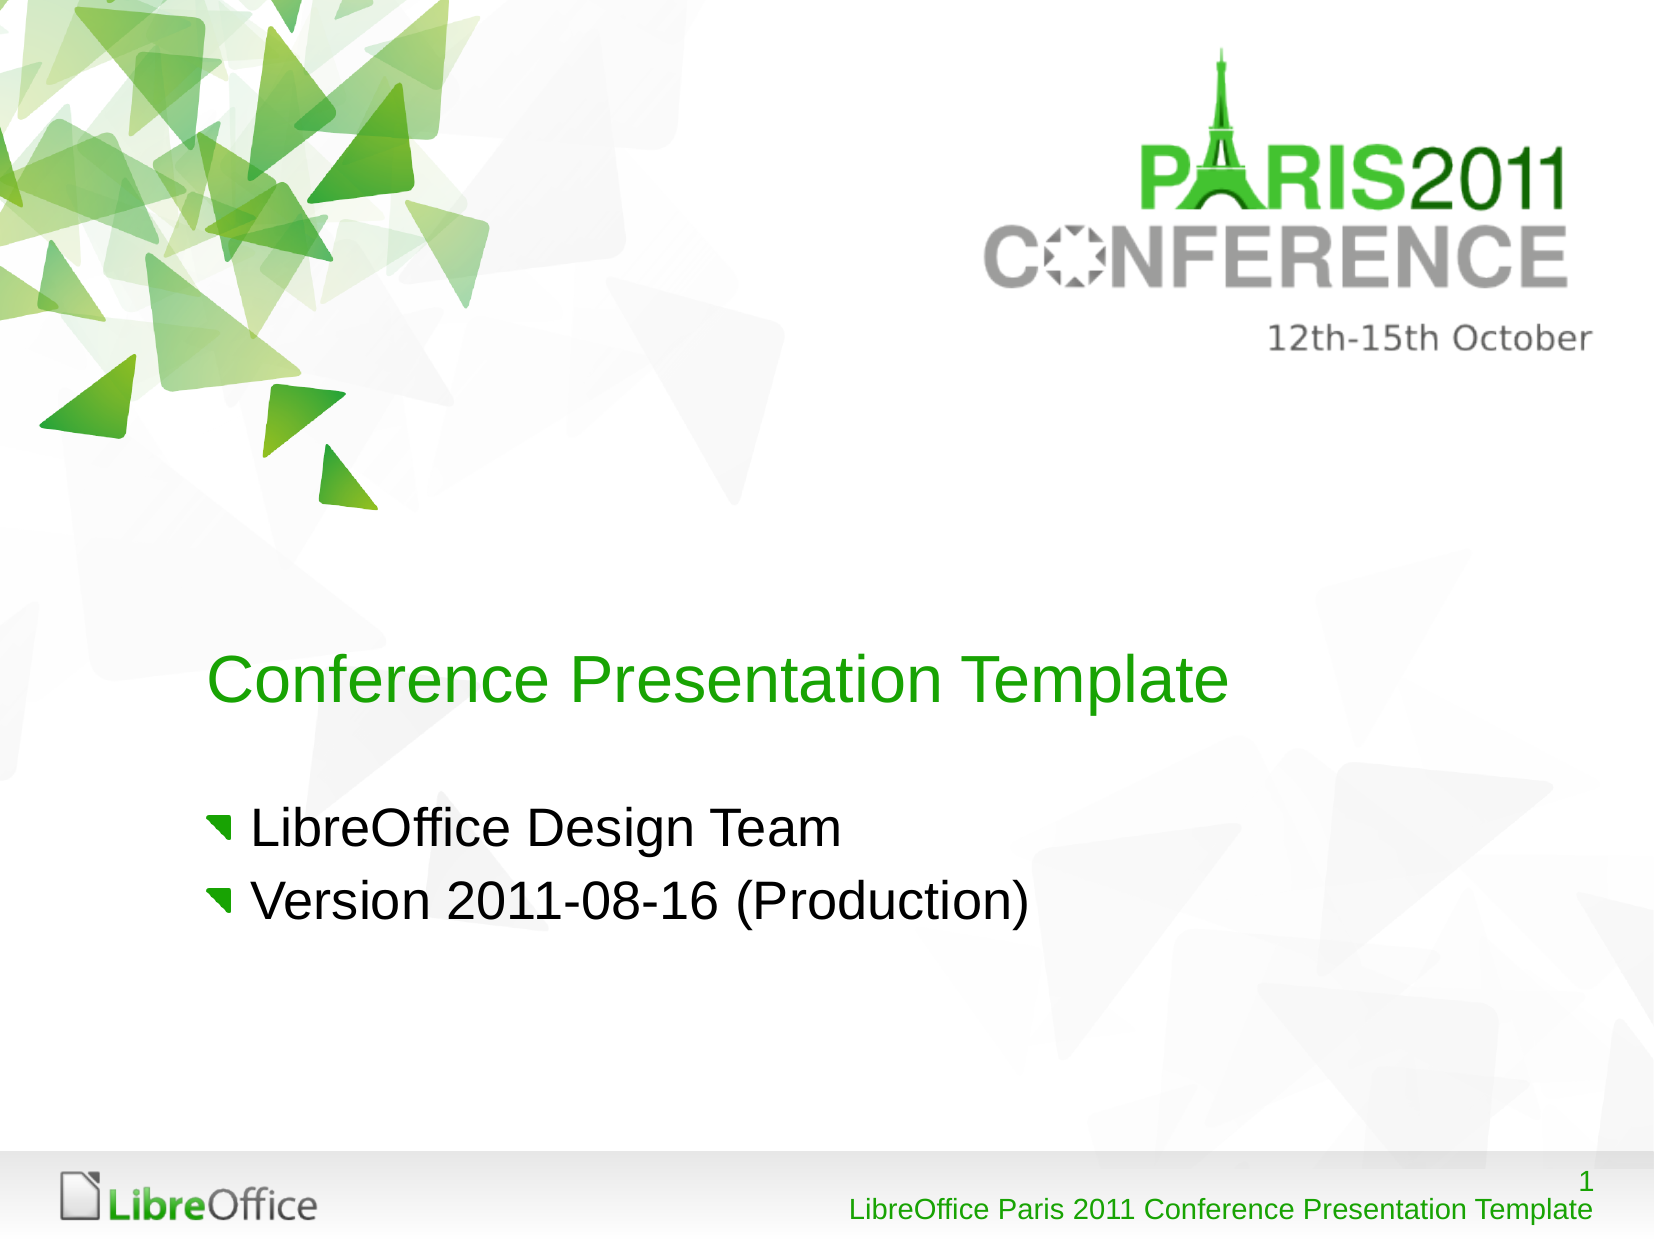

# Conference Presentation Template
LibreOffice Design Team
Version 2011-08-16 (Production)
1
LibreOffice Paris 2011 Conference Presentation Template